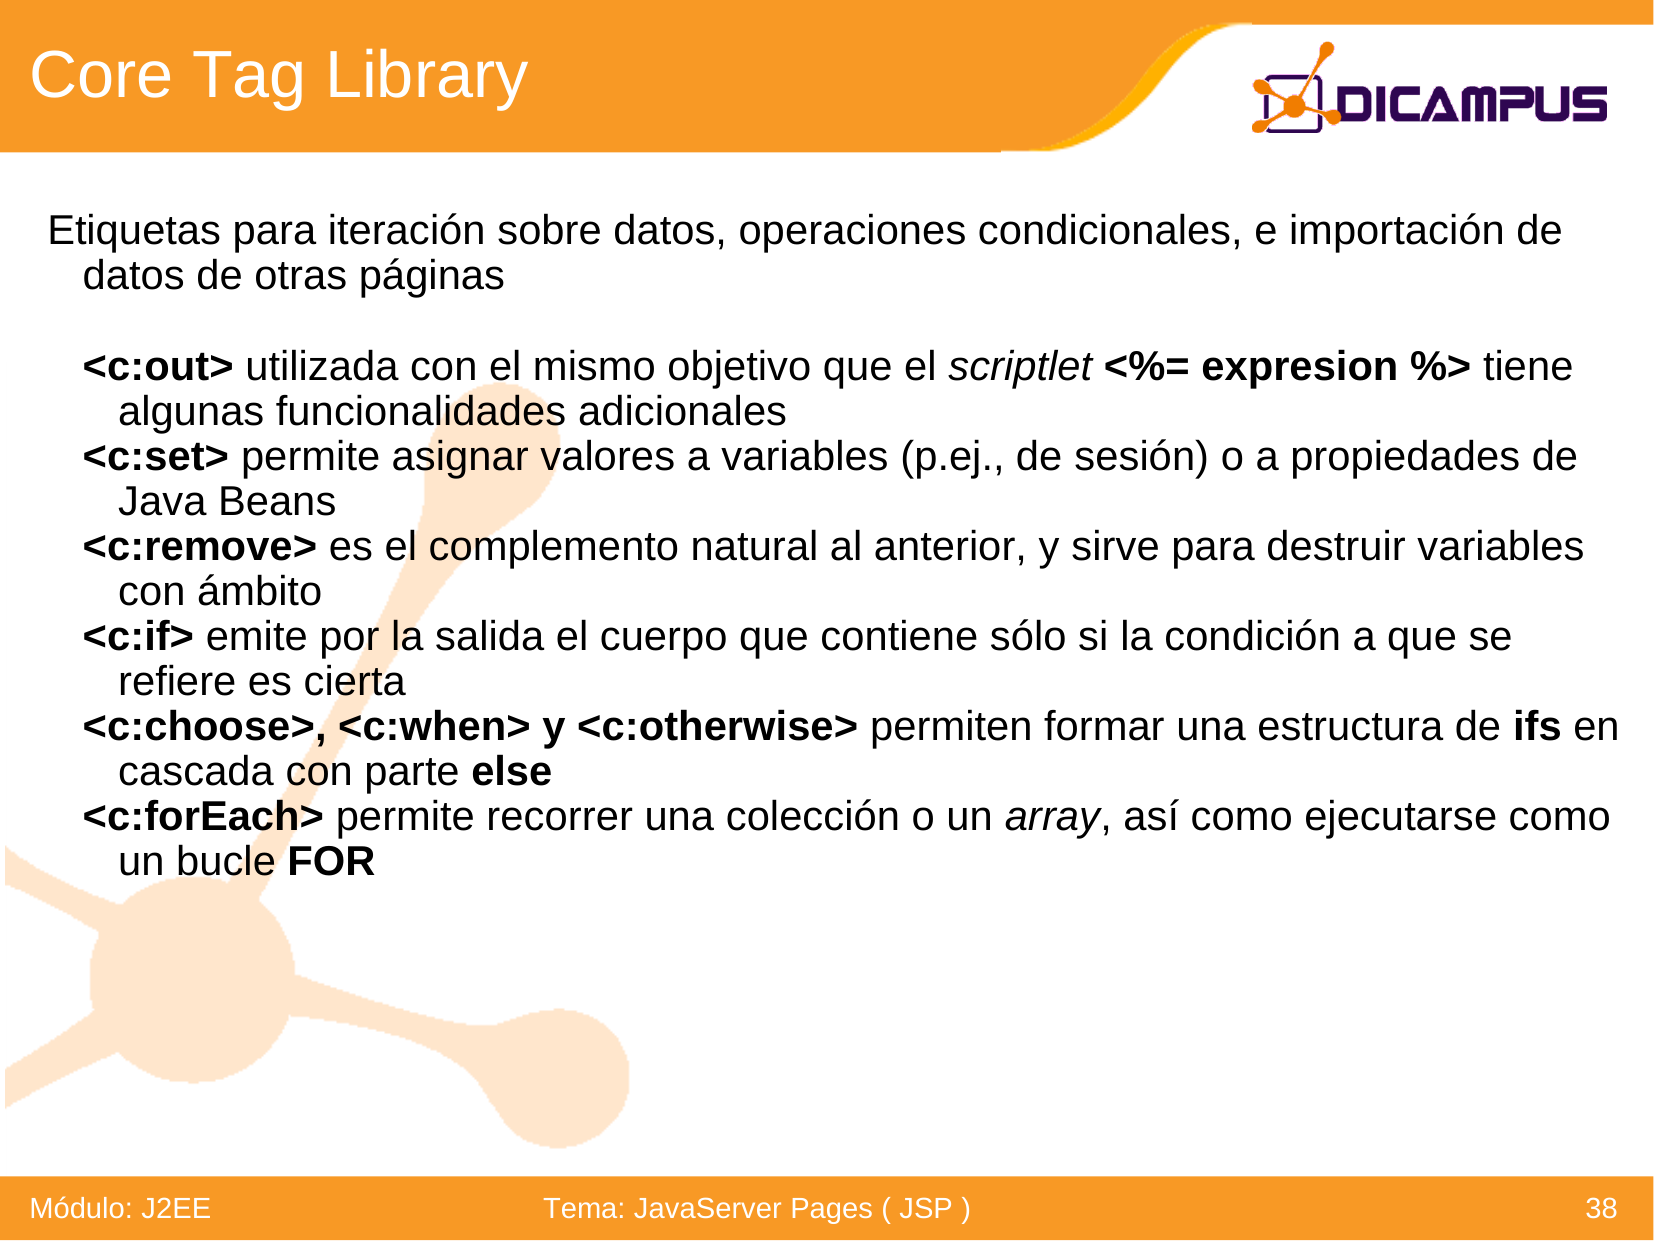

Core Tag Library
Etiquetas para iteración sobre datos, operaciones condicionales, e importación de datos de otras páginas
<c:out> utilizada con el mismo objetivo que el scriptlet <%= expresion %> tiene algunas funcionalidades adicionales
<c:set> permite asignar valores a variables (p.ej., de sesión) o a propiedades de Java Beans
<c:remove> es el complemento natural al anterior, y sirve para destruir variables con ámbito
<c:if> emite por la salida el cuerpo que contiene sólo si la condición a que se refiere es cierta
<c:choose>, <c:when> y <c:otherwise> permiten formar una estructura de ifs en cascada con parte else
<c:forEach> permite recorrer una colección o un array, así como ejecutarse como un bucle FOR
Módulo: J2EE
Tema: JavaServer Pages ( JSP )